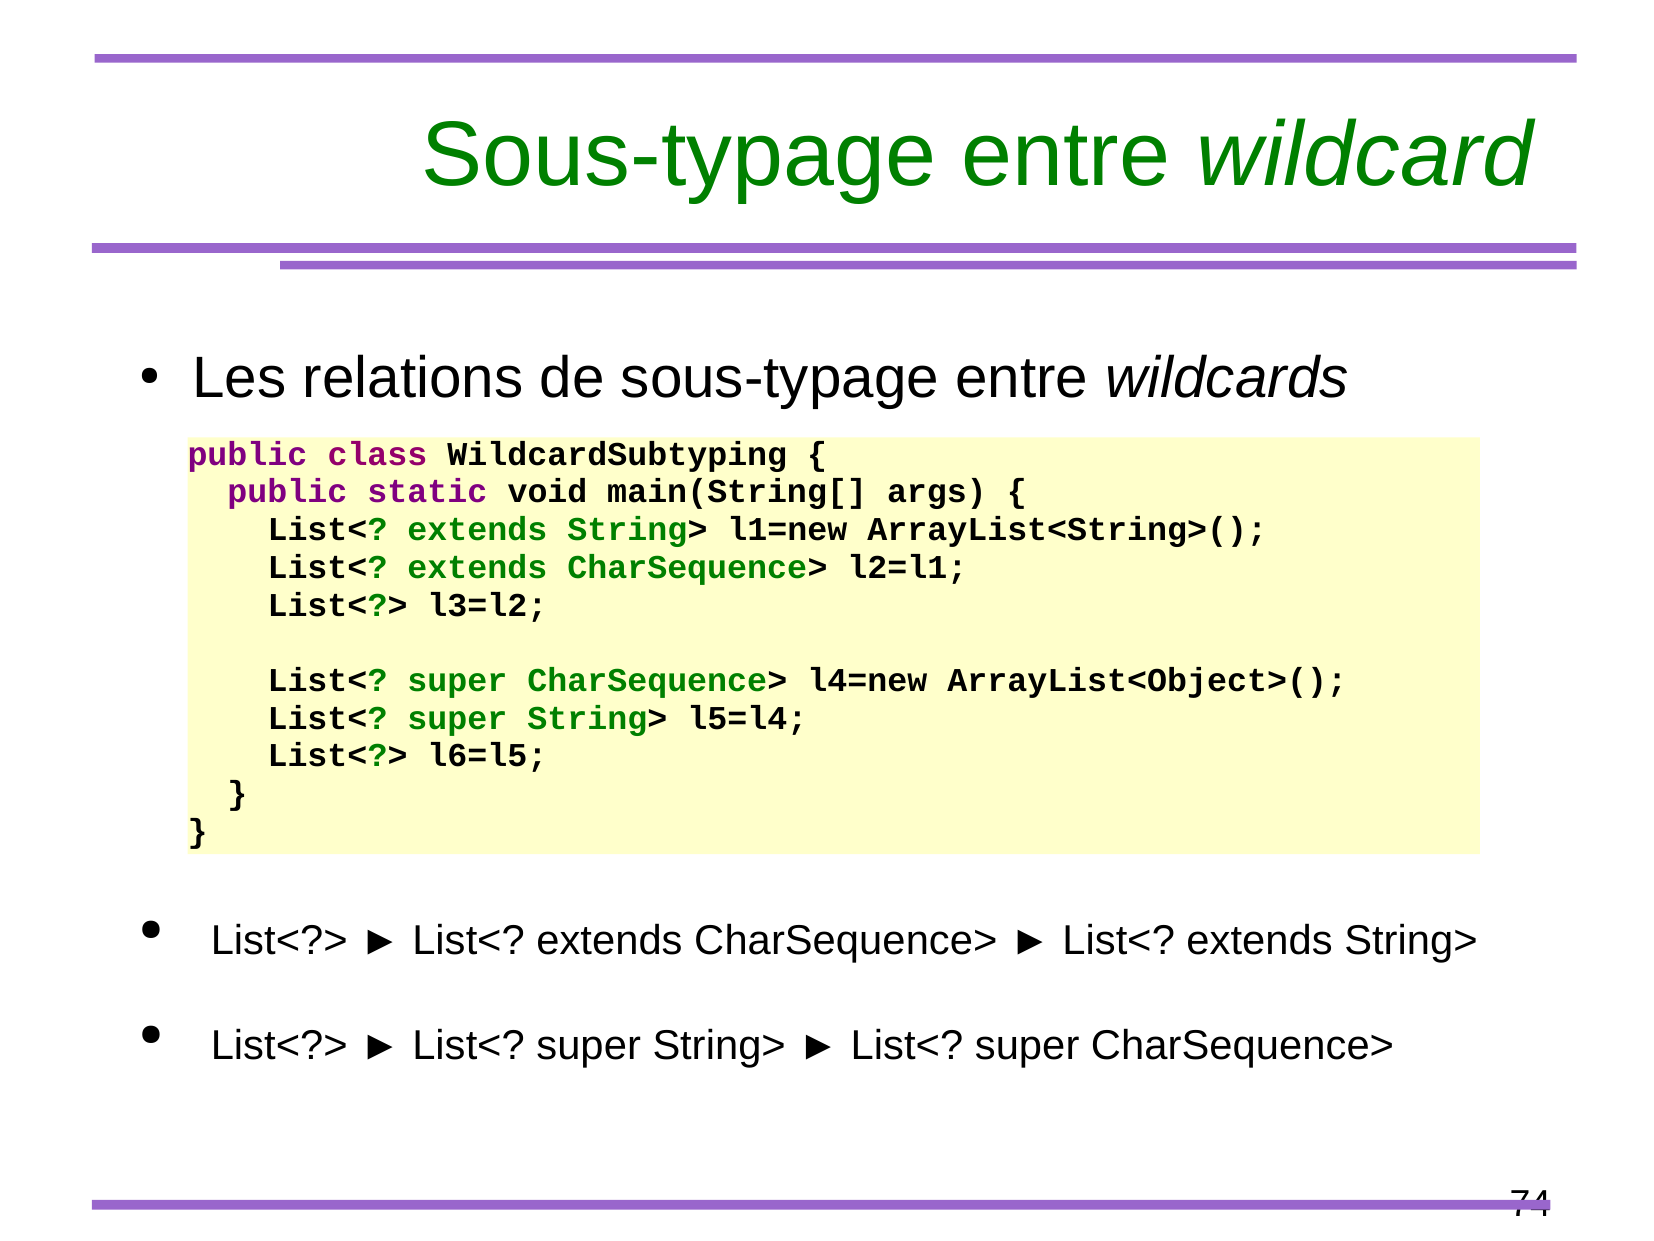

# Sous-typage entre wildcard
Les relations de sous-typage entre wildcards
 List<?> ► List<? extends CharSequence> ► List<? extends String>
 List<?> ► List<? super String> ► List<? super CharSequence>
public class WildcardSubtyping {
 public static void main(String[] args) {
 List<? extends String> l1=new ArrayList<String>();
 List<? extends CharSequence> l2=l1;
 List<?> l3=l2;
 List<? super CharSequence> l4=new ArrayList<Object>();
 List<? super String> l5=l4;
 List<?> l6=l5;
 }
}